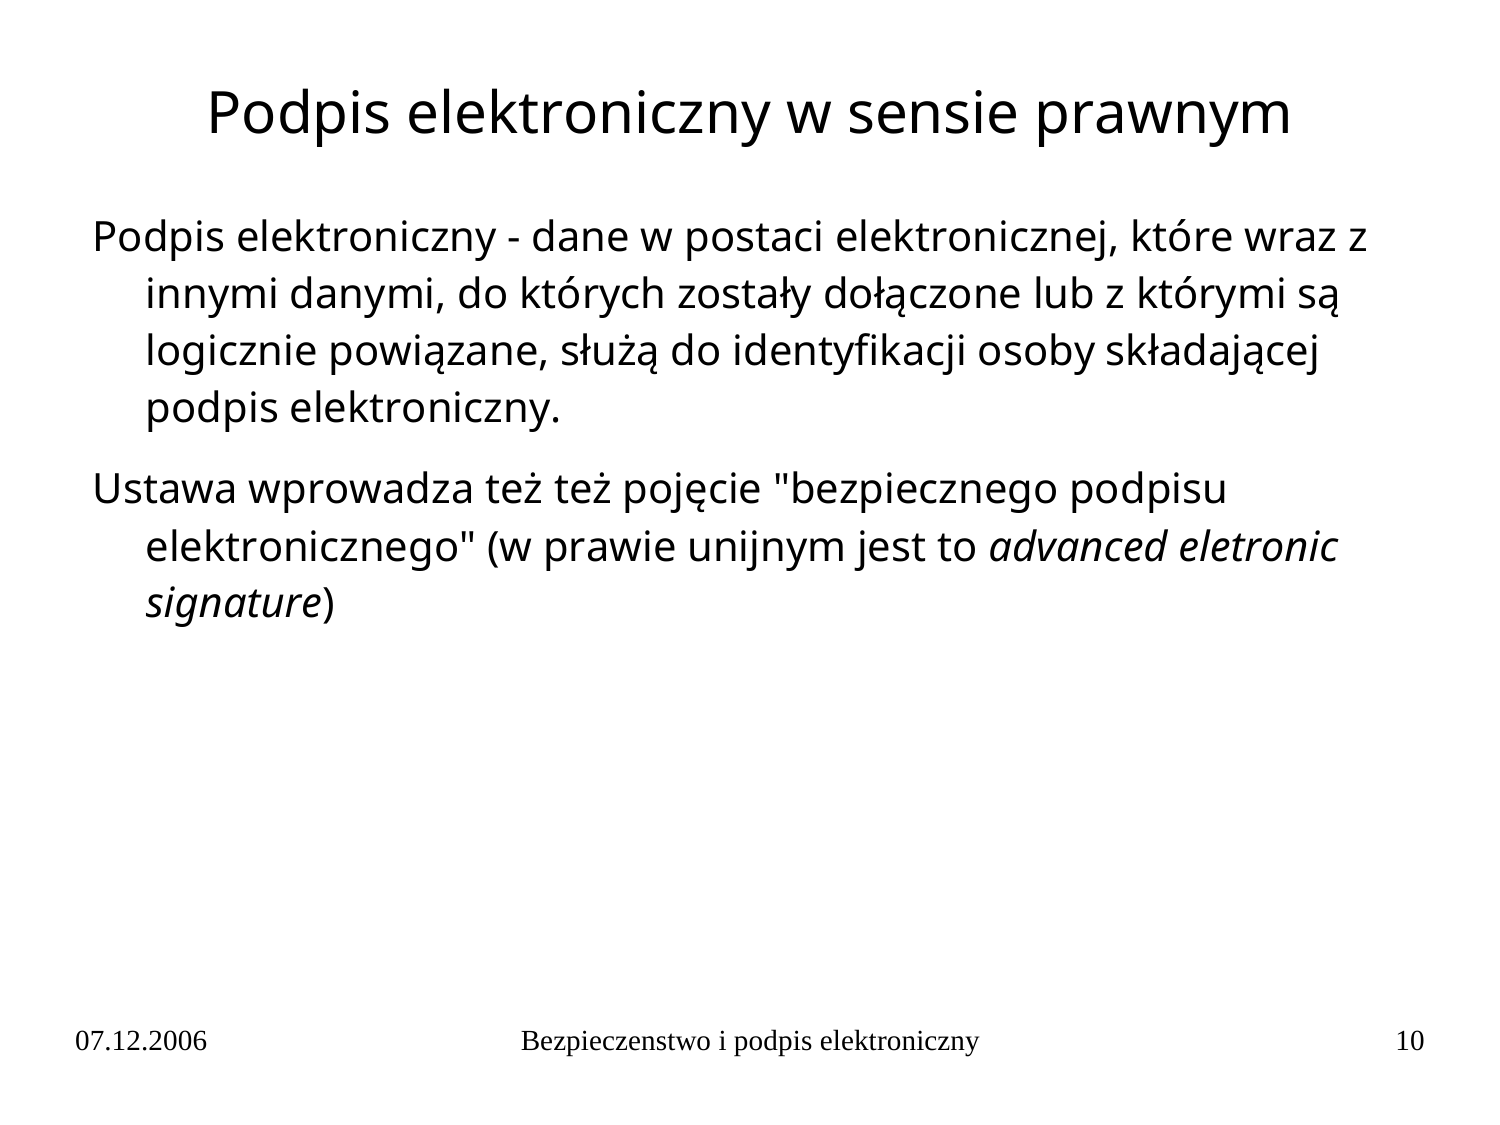

# Podpis elektroniczny w sensie prawnym
Podpis elektroniczny - dane w postaci elektronicznej, które wraz z innymi danymi, do których zostały dołączone lub z którymi są logicznie powiązane, służą do identyfikacji osoby składającej podpis elektroniczny.
Ustawa wprowadza też też pojęcie "bezpiecznego podpisu elektronicznego" (w prawie unijnym jest to advanced eletronic signature)
07.12.2006
Bezpieczenstwo i podpis elektroniczny
10